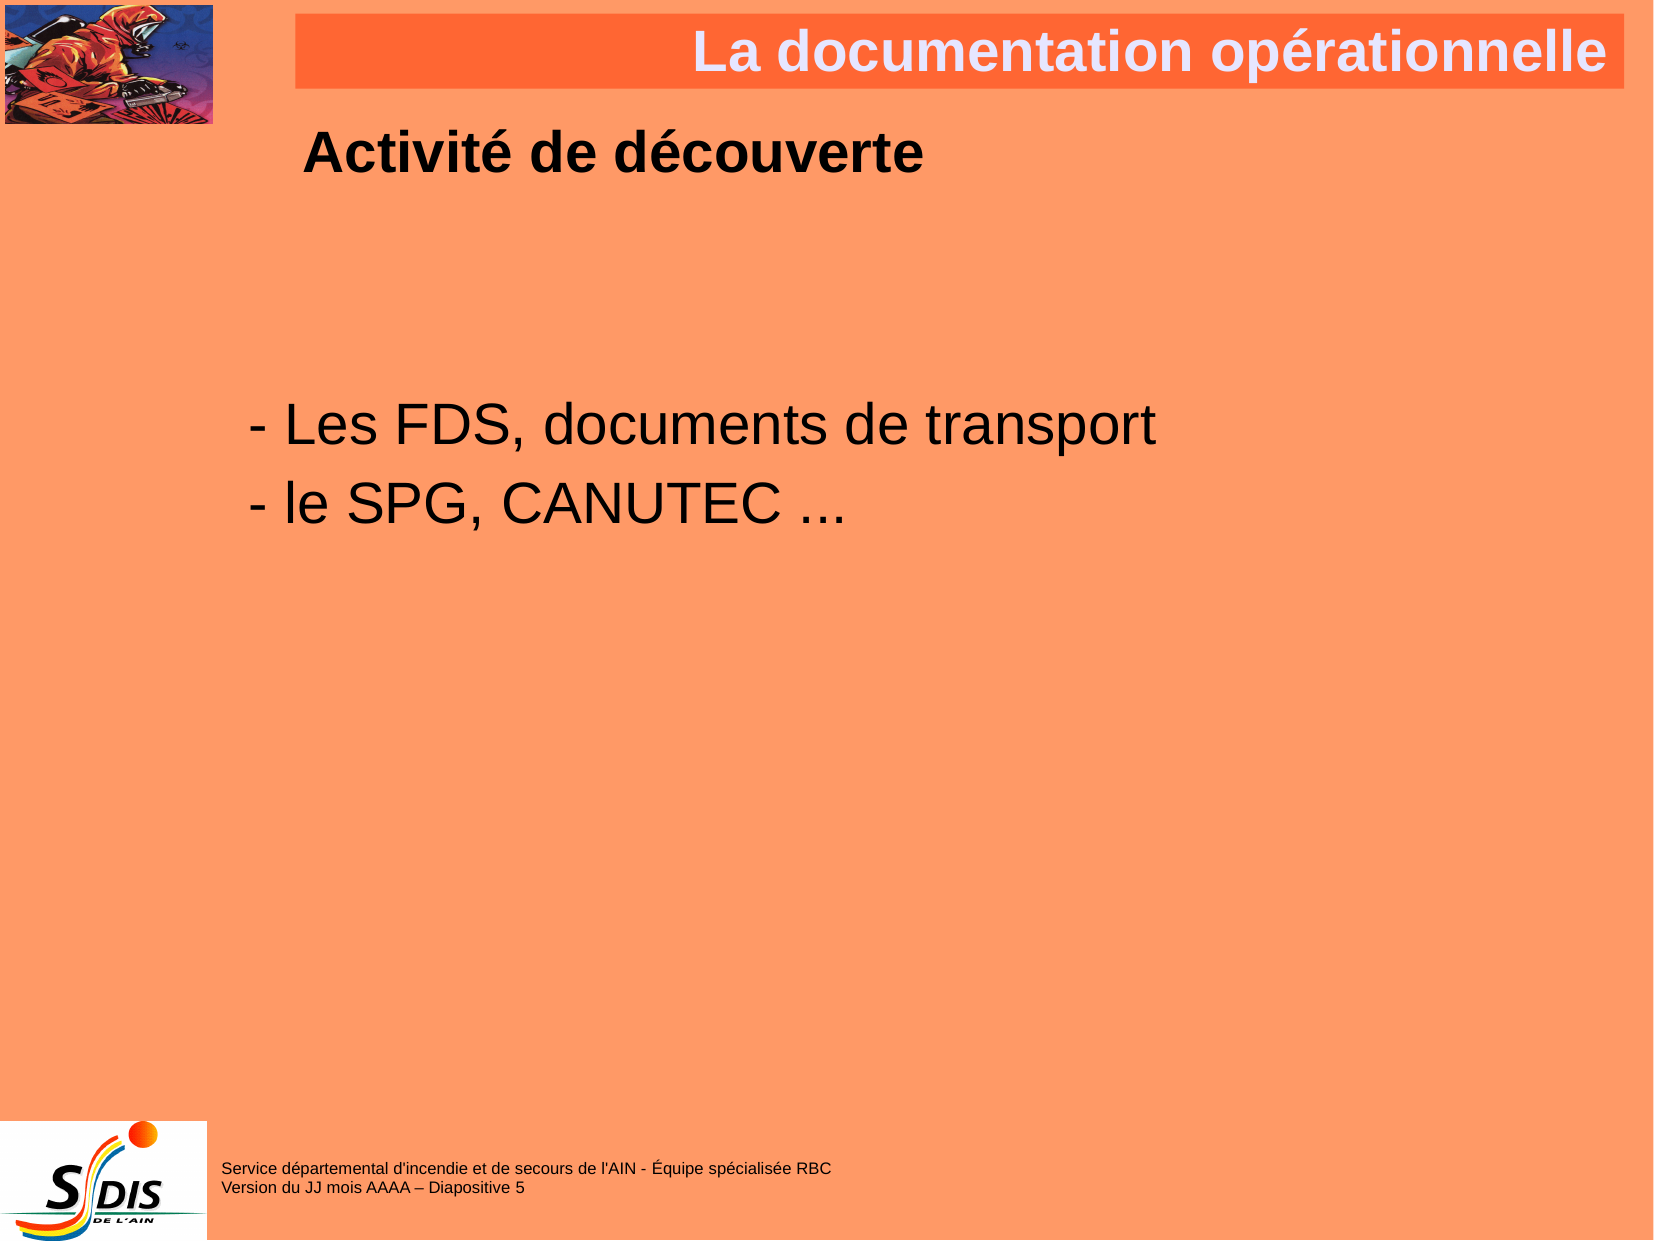

La documentation opérationnelle
Activité de découverte
# - Les FDS, documents de transport
- le SPG, CANUTEC ...